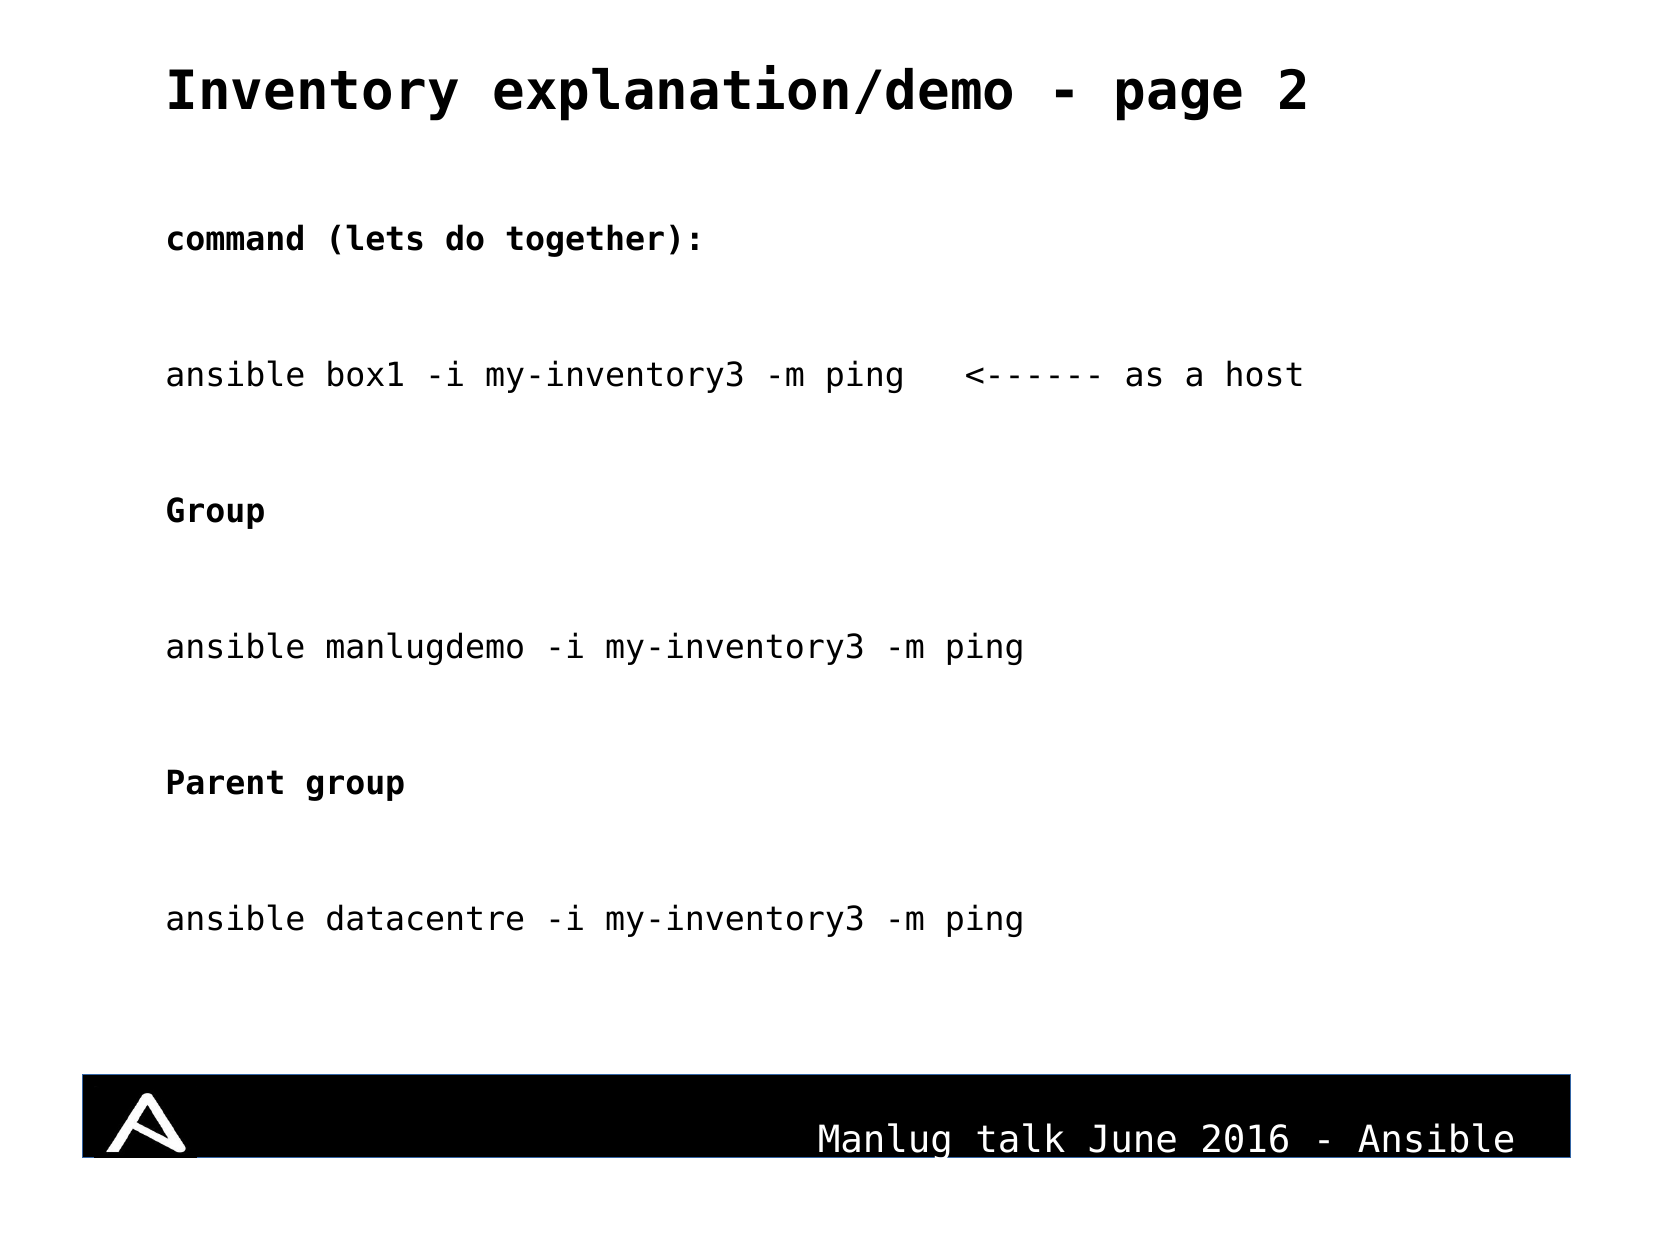

#
Inventory explanation/demo - page 2
command (lets do together):
ansible box1 -i my-inventory3 -m ping <------ as a host
Group
ansible manlugdemo -i my-inventory3 -m ping
Parent group
ansible datacentre -i my-inventory3 -m ping
Manlug talk June 2016 - Ansible